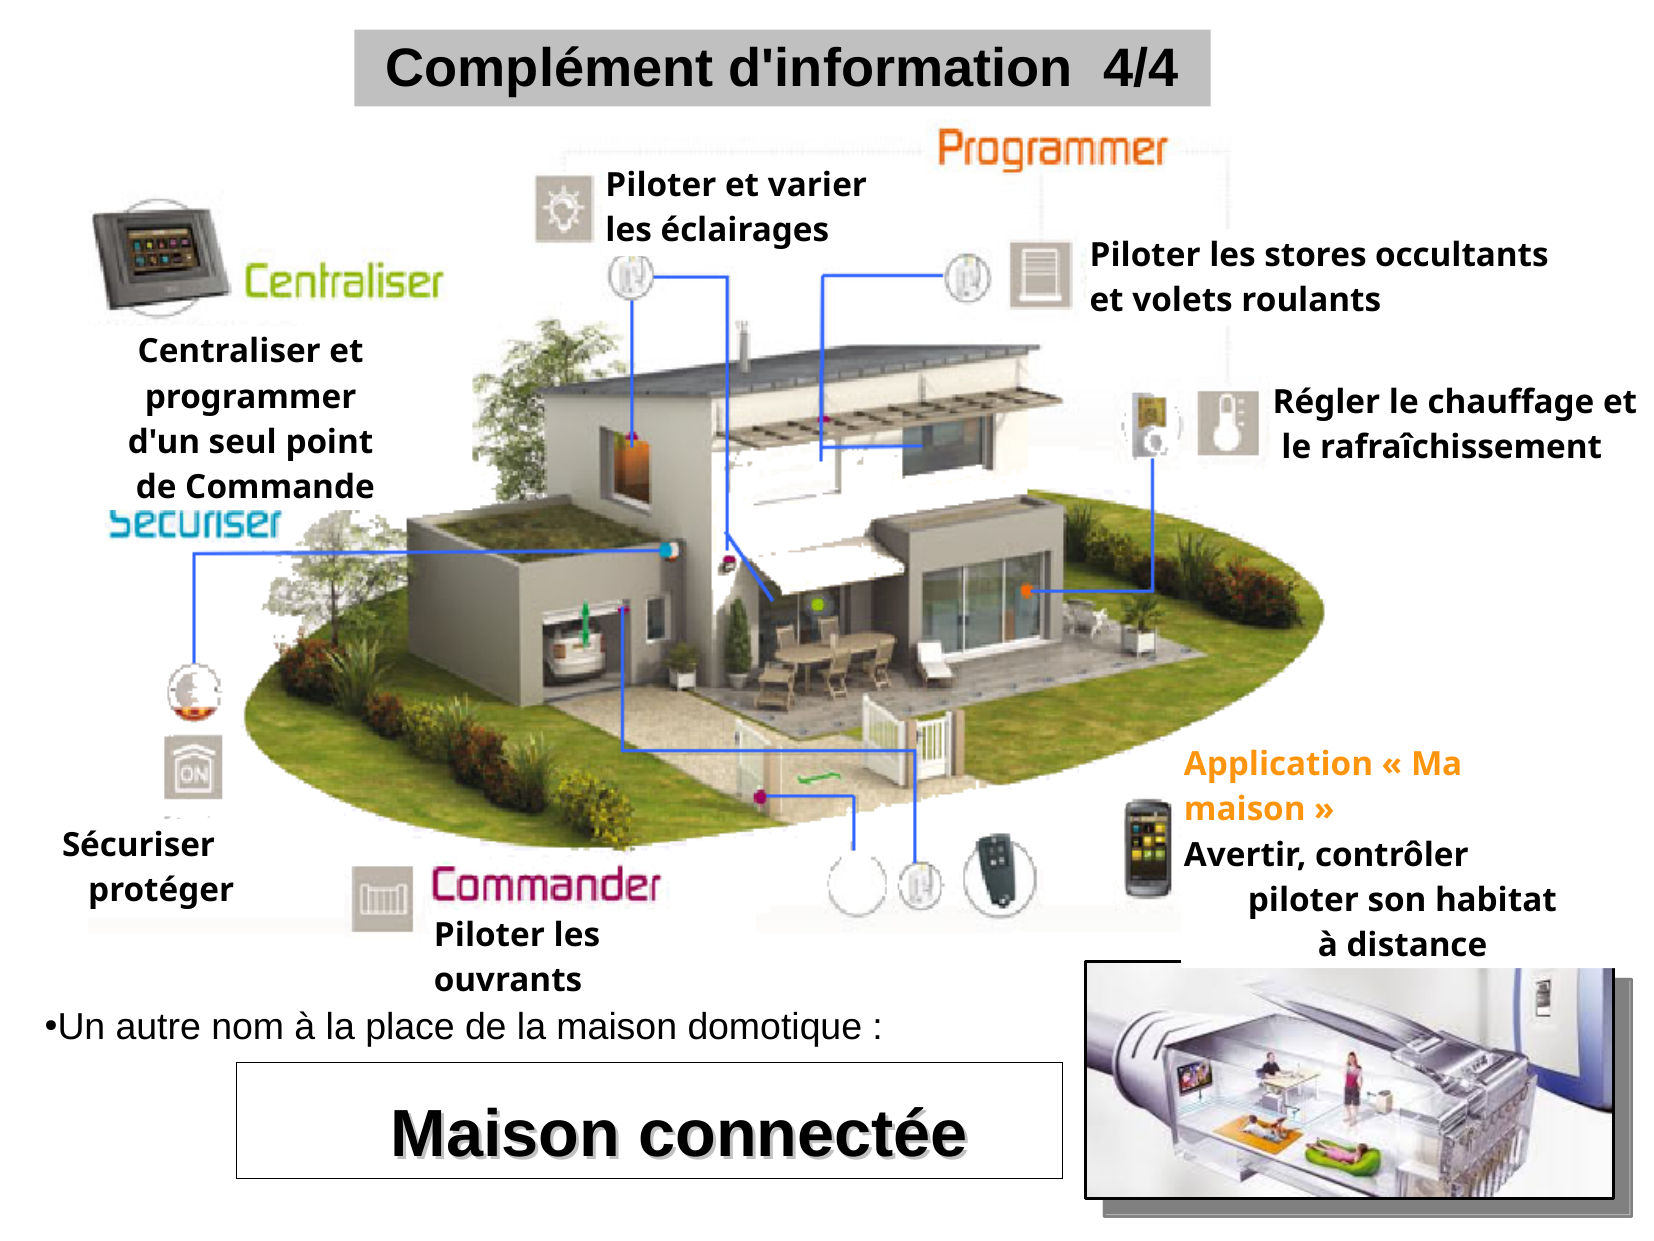

Complément d'information 4/4
Piloter et varier
les éclairages
Une illustration
Piloter les stores occultants
et volets roulants
Centraliser et programmer
d'un seul point
 de Commande
Régler le chauffage et
 le rafraîchissement
Application « Ma maison »
Avertir, contrôler
piloter son habitat
à distance
Sécuriser
 protéger
Piloter les ouvrants
Un autre nom à la place de la maison domotique :
 Maison connectée